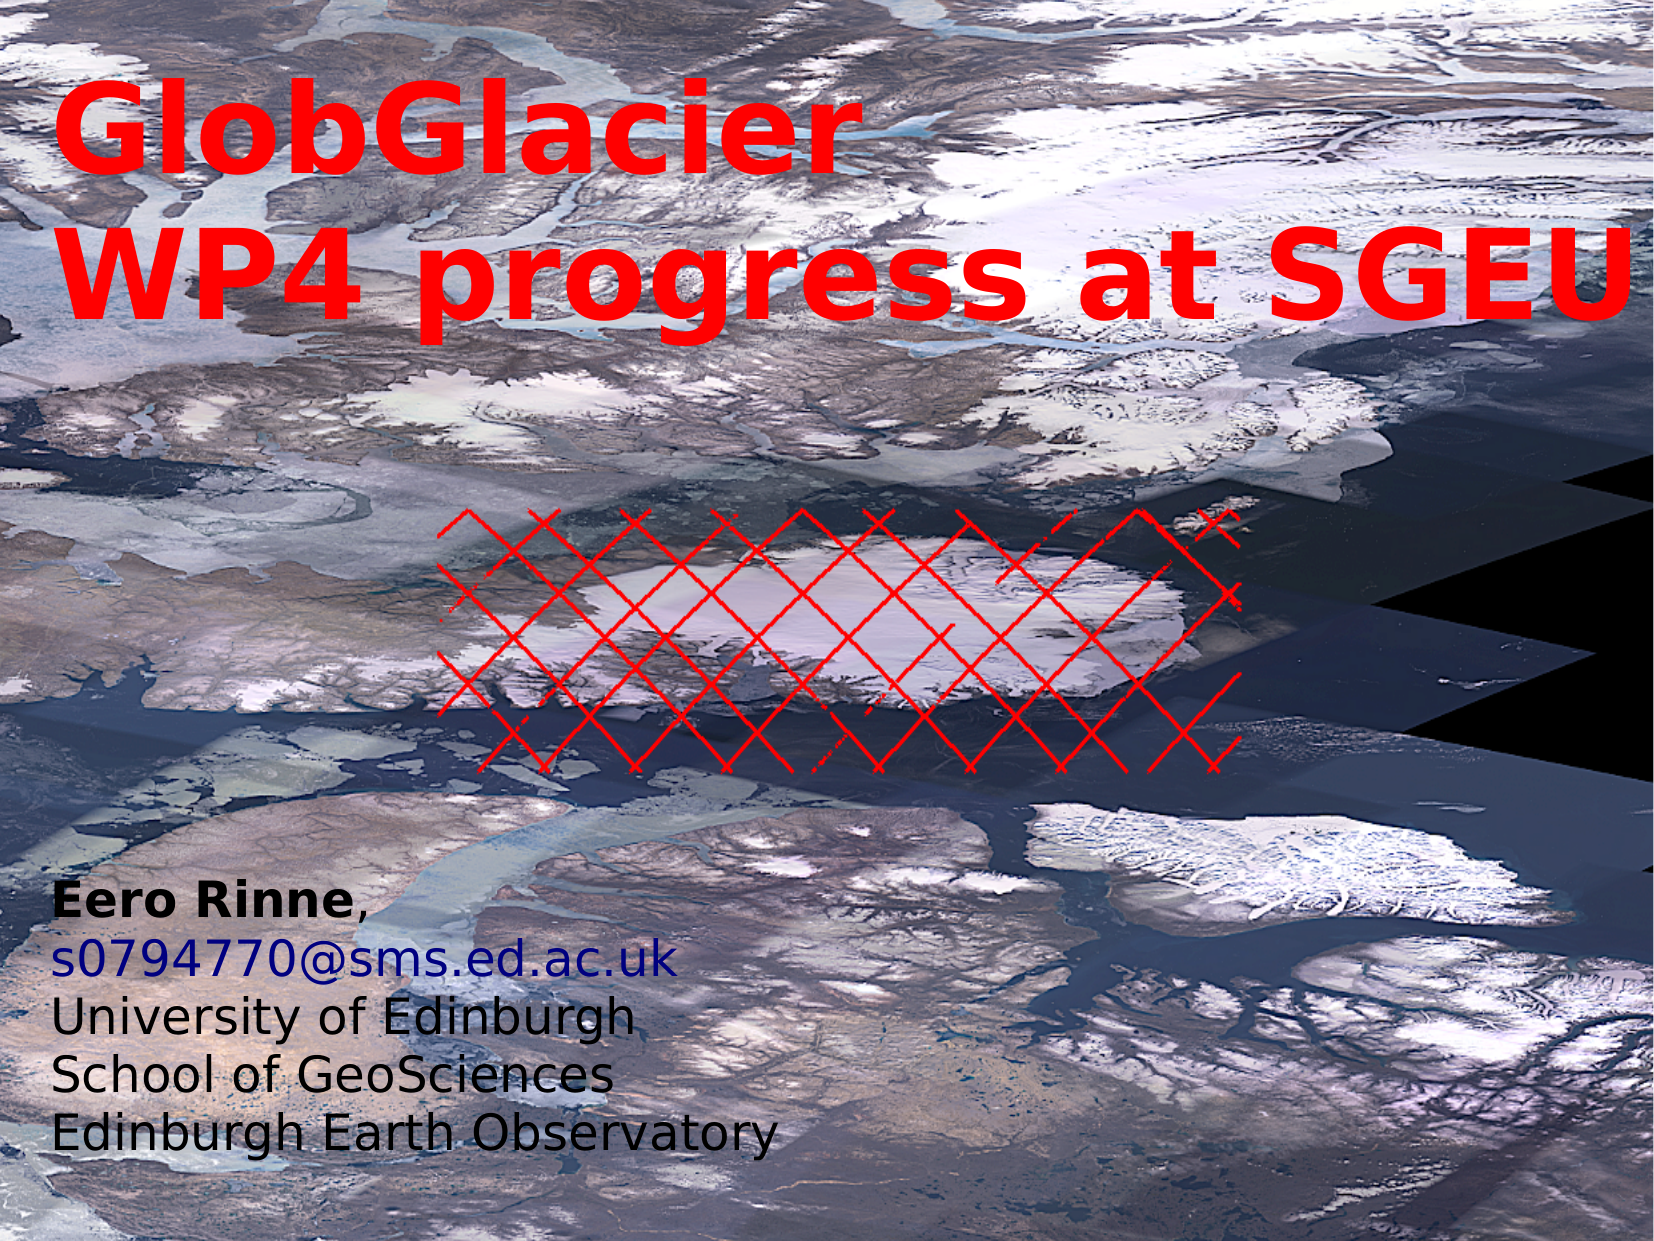

GlobGlacier
WP4 progress at SGEU
Eero Rinne,
s0794770@sms.ed.ac.uk
University of Edinburgh
School of GeoSciences
Edinburgh Earth Observatory